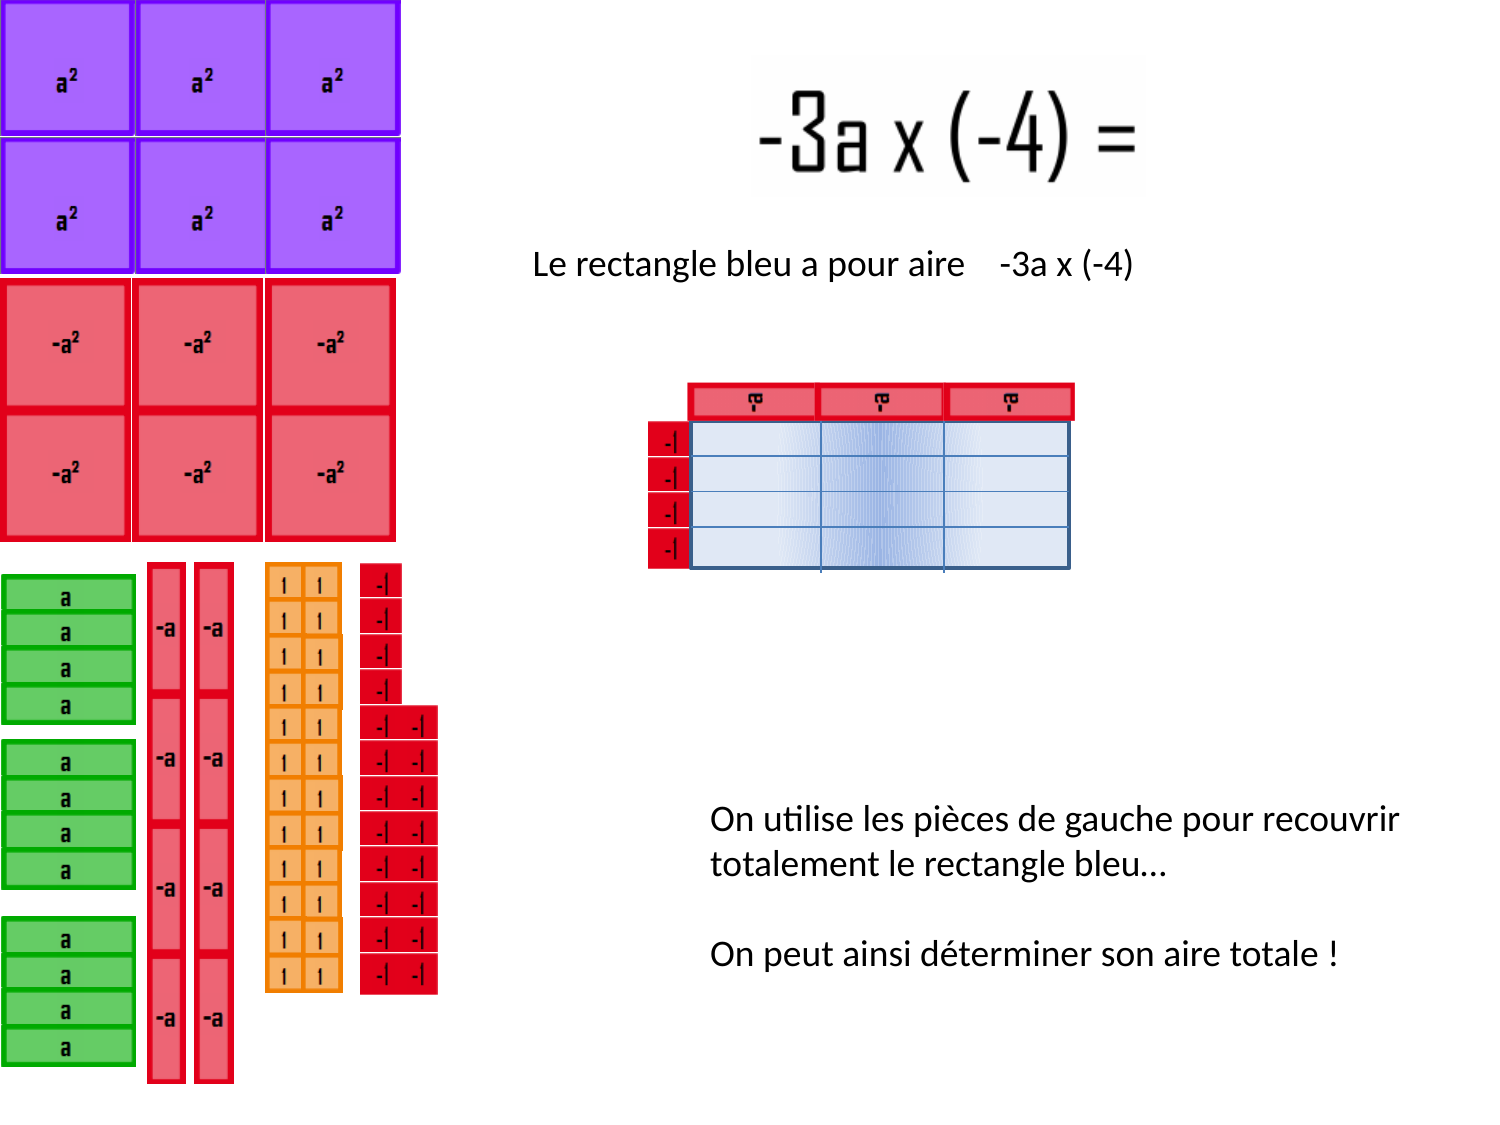

Le rectangle bleu a pour aire -3a x (-4)
On utilise les pièces de gauche pour recouvrir
totalement le rectangle bleu…
On peut ainsi déterminer son aire totale !